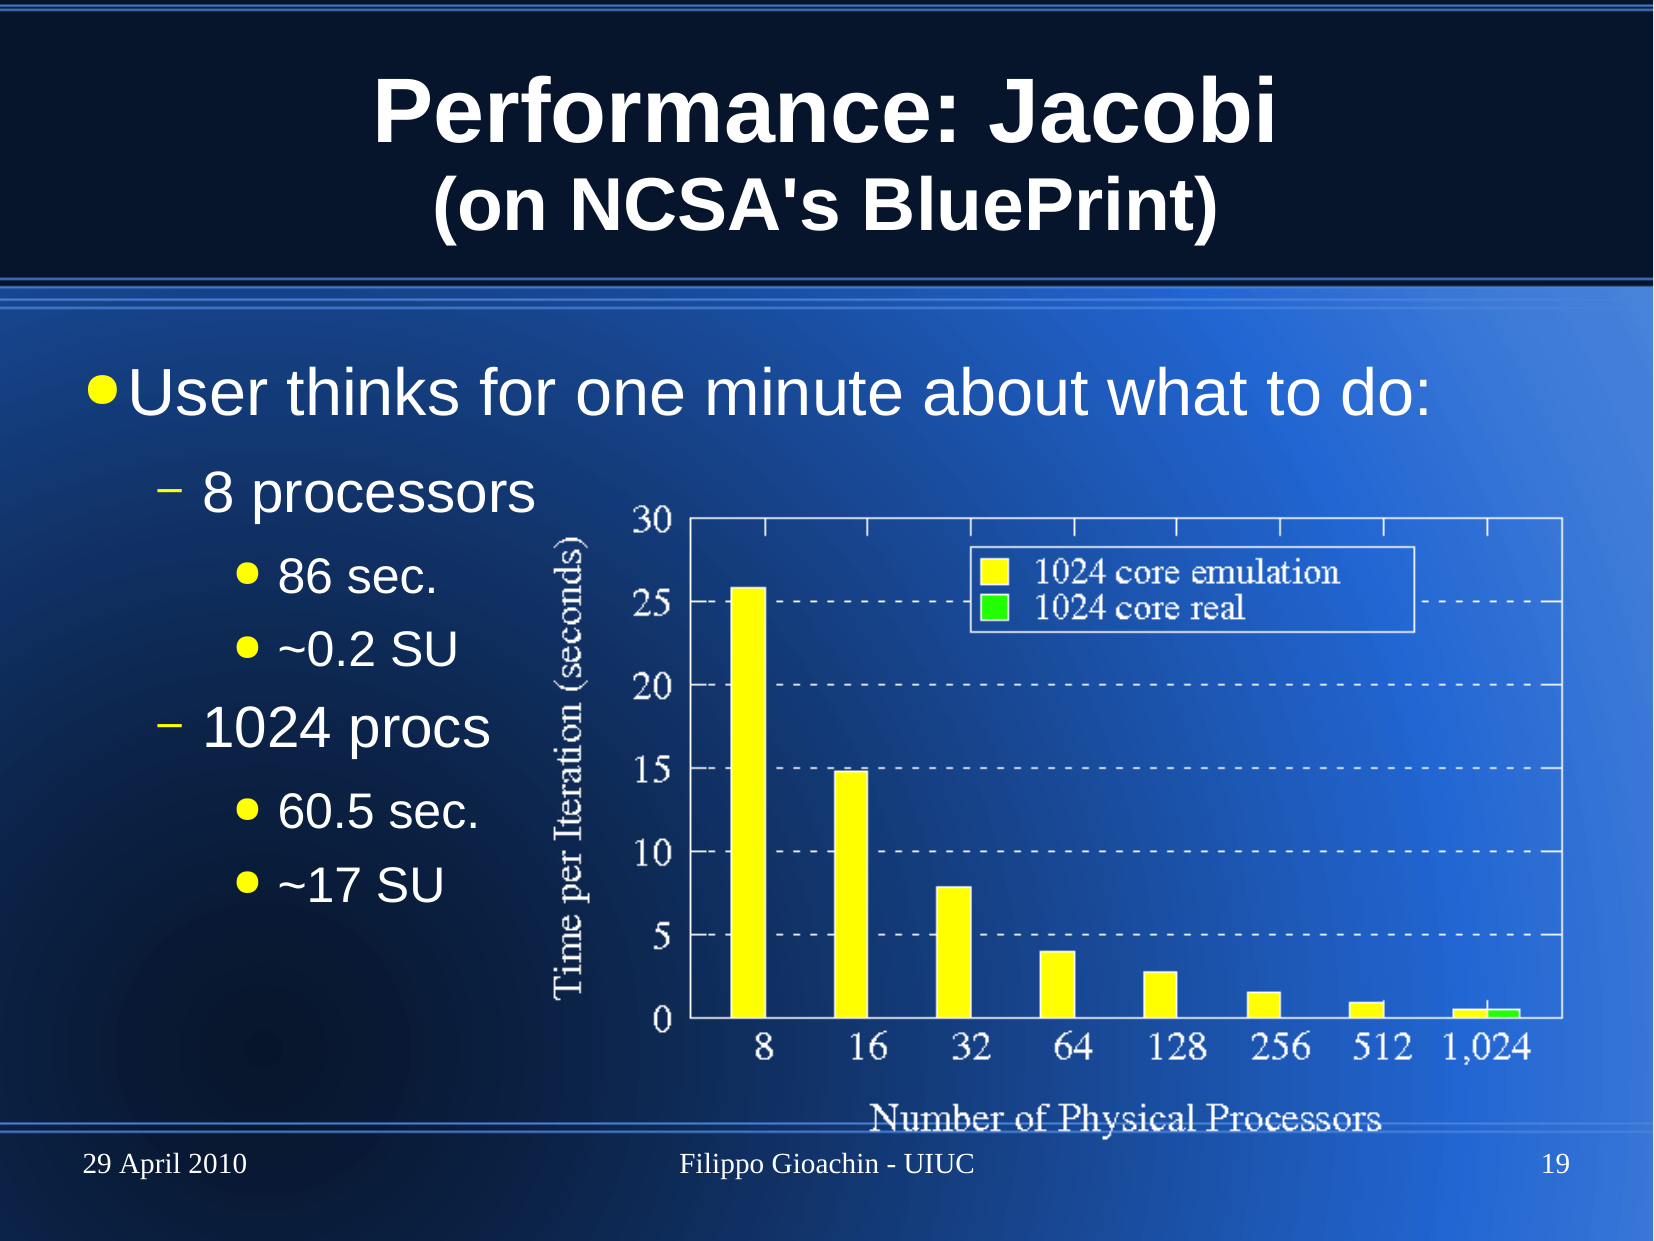

# Performance: Jacobi (on NCSA's BluePrint)
User thinks for one minute about what to do:
8 processors
86 sec.
~0.2 SU
1024 procs
60.5 sec.
~17 SU
29 April 2010
Filippo Gioachin - UIUC
19